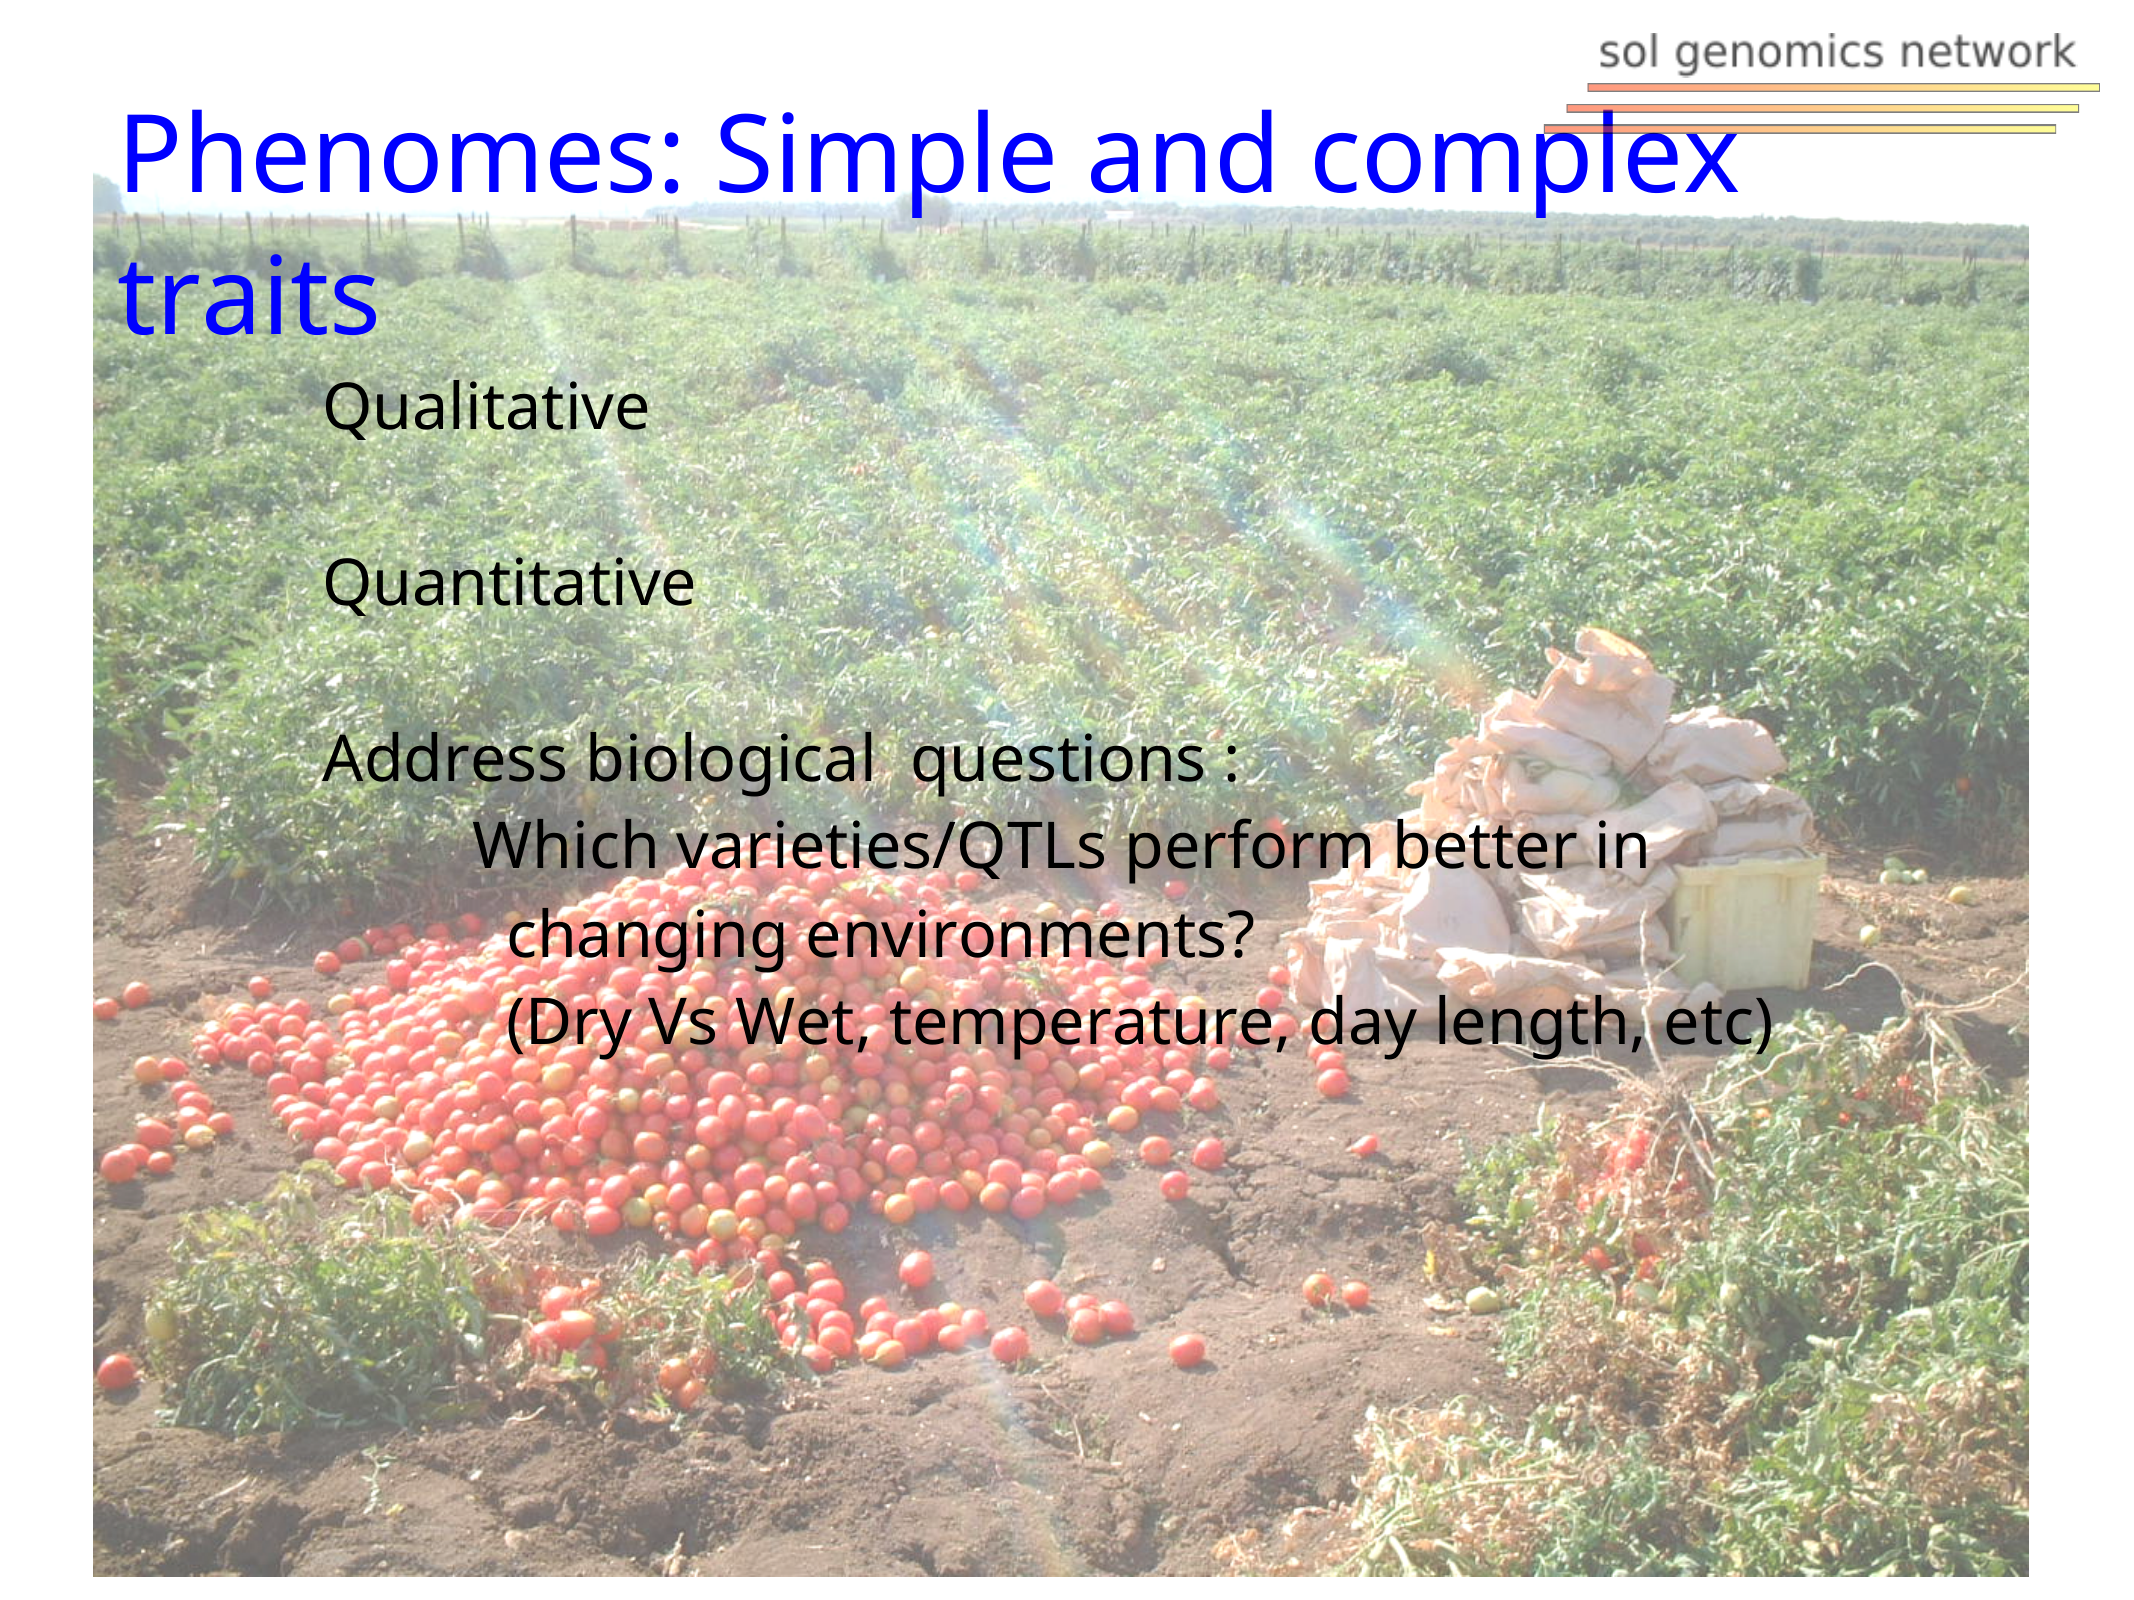

Phenomes: Simple and complex traits
 Qualitative
 Quantitative
 Address biological questions :
 Which varieties/QTLs perform better in
 changing environments?
 (Dry Vs Wet, temperature, day length, etc)